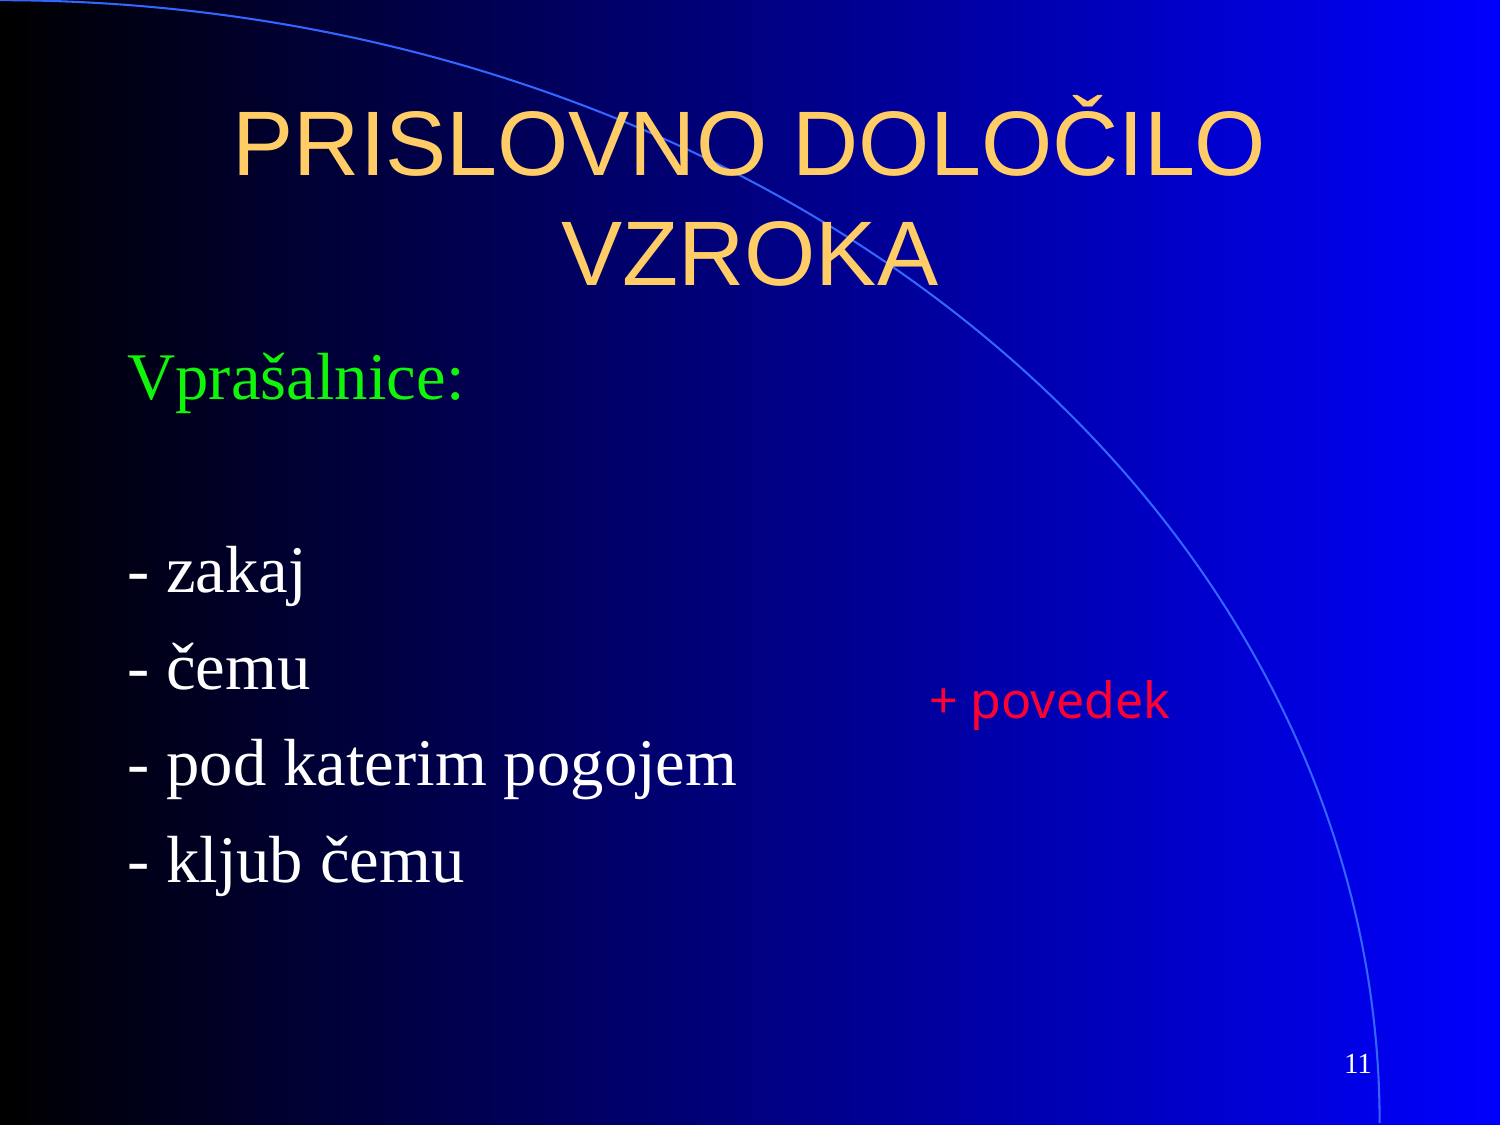

# PRISLOVNO DOLOČILO VZROKA
Vprašalnice:
- zakaj
- čemu
- pod katerim pogojem
- kljub čemu
+ povedek